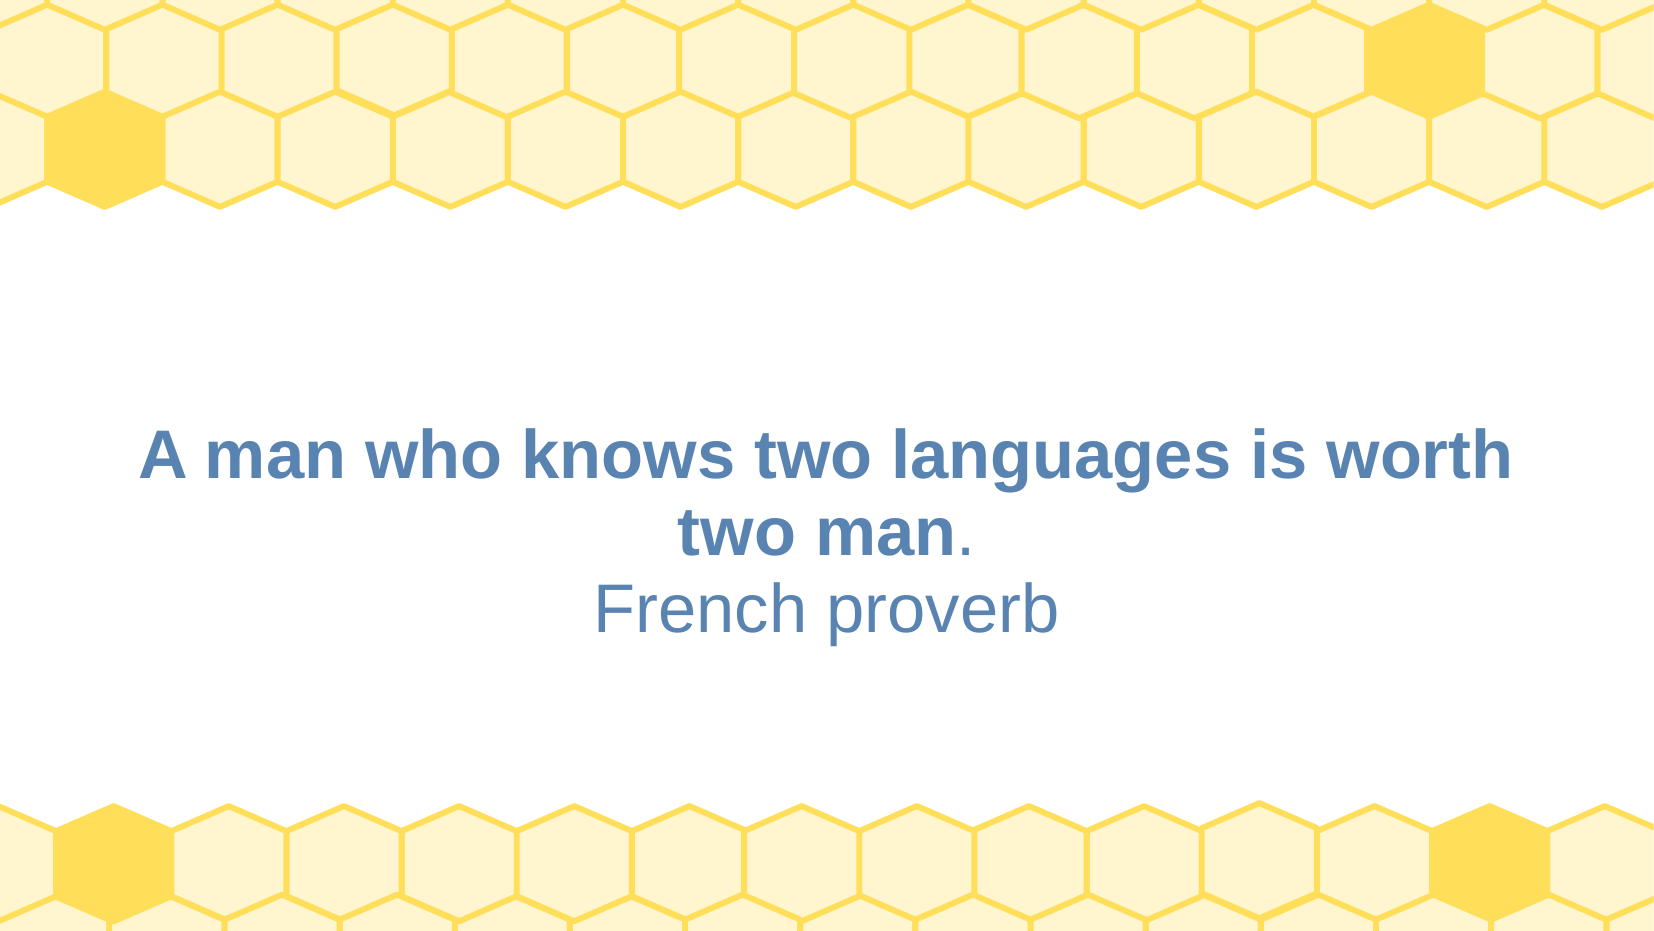

# A man who knows two languages is worth two man. French proverb